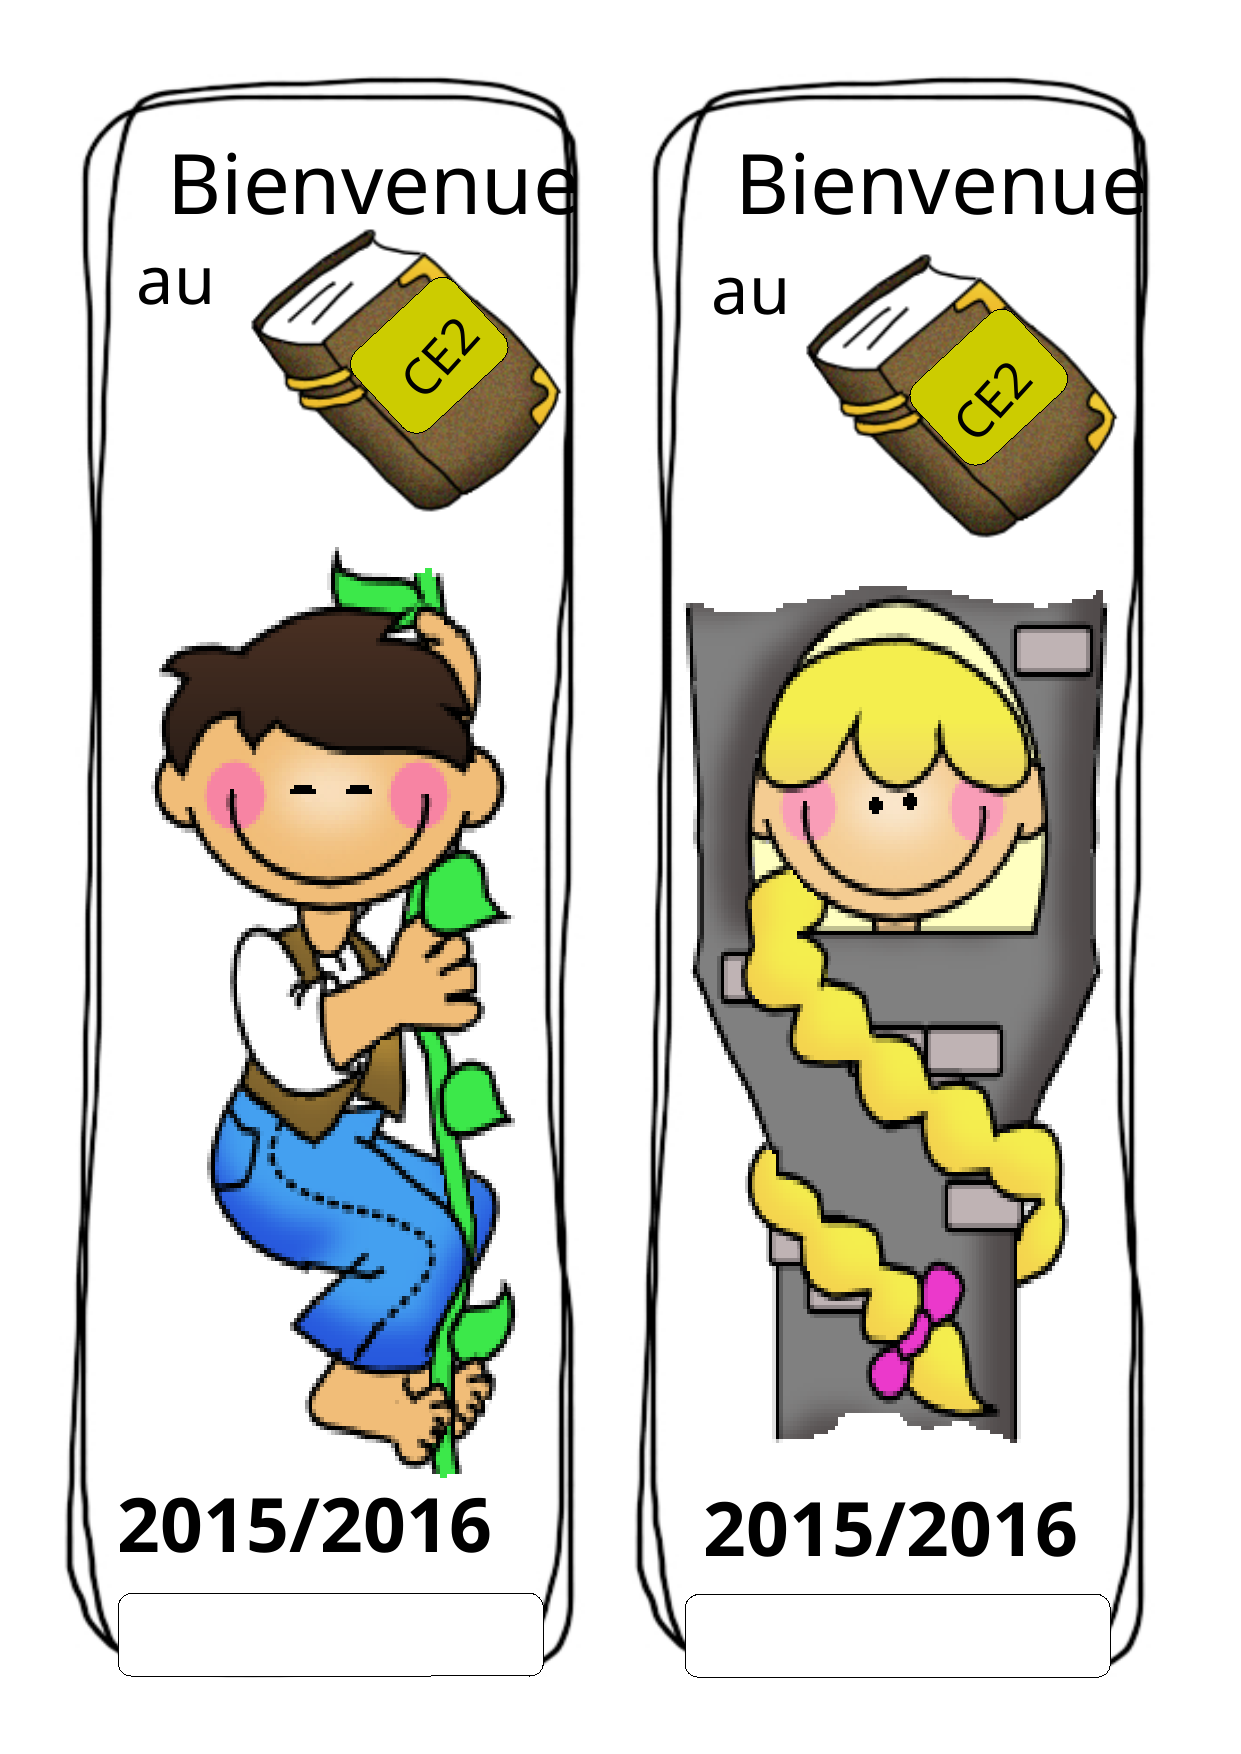

Bienvenue
Bienvenue
au
au
CE2
CE2
2015/2016
2015/2016